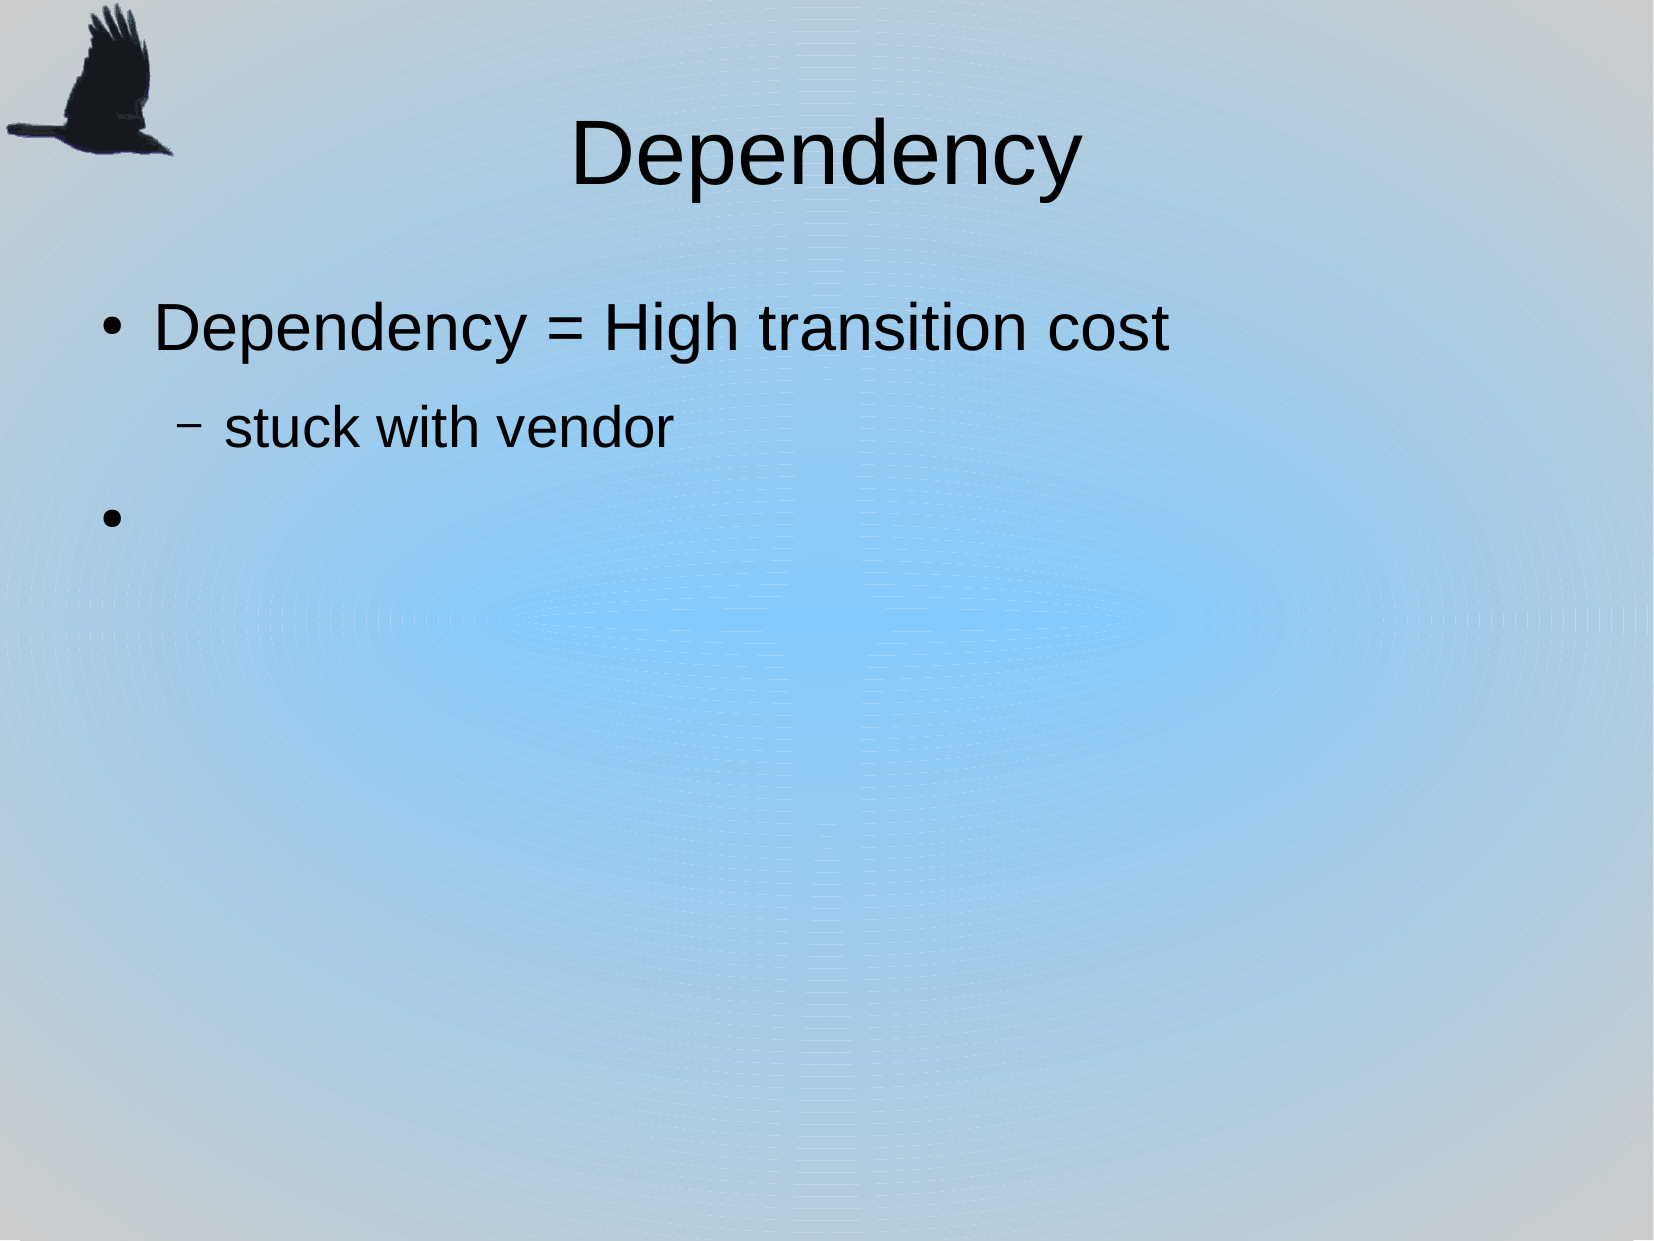

# Dependency
Dependency = High transition cost
stuck with vendor